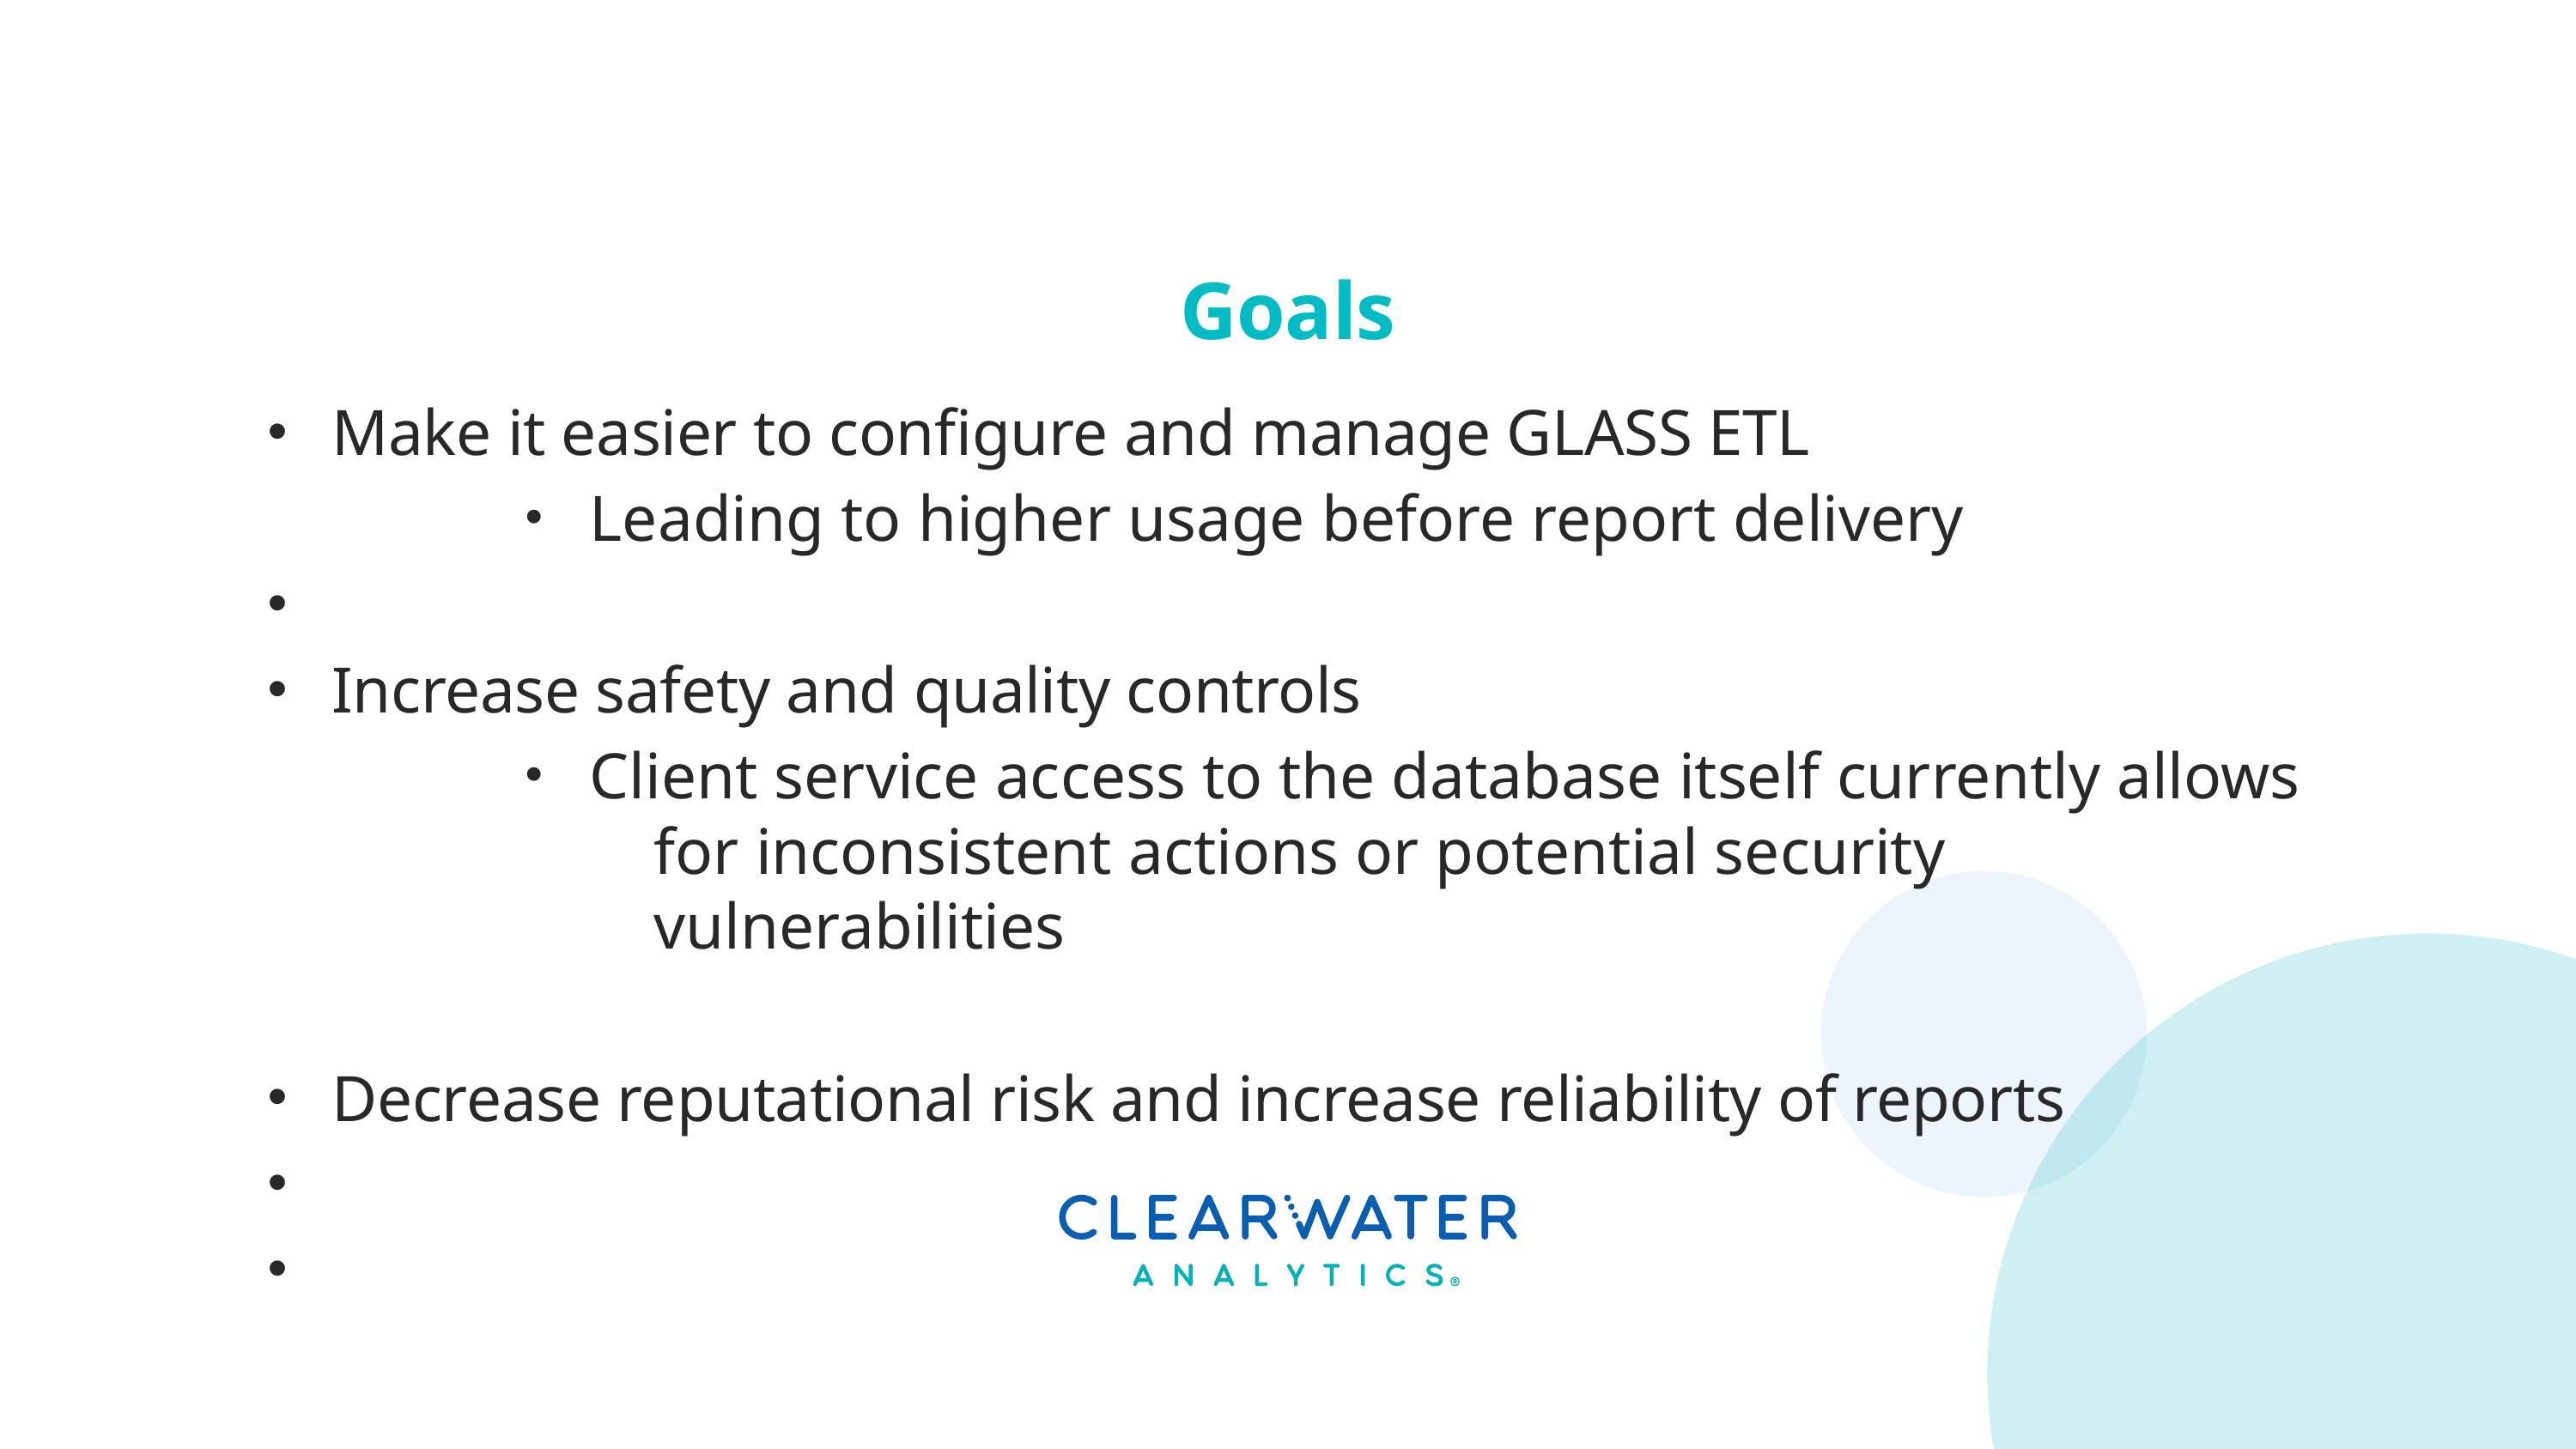

# Goals
Make it easier to configure and manage GLASS ETL
Leading to higher usage before report delivery
Increase safety and quality controls
Client service access to the database itself currently allows for inconsistent actions or potential security vulnerabilities
Decrease reputational risk and increase reliability of reports